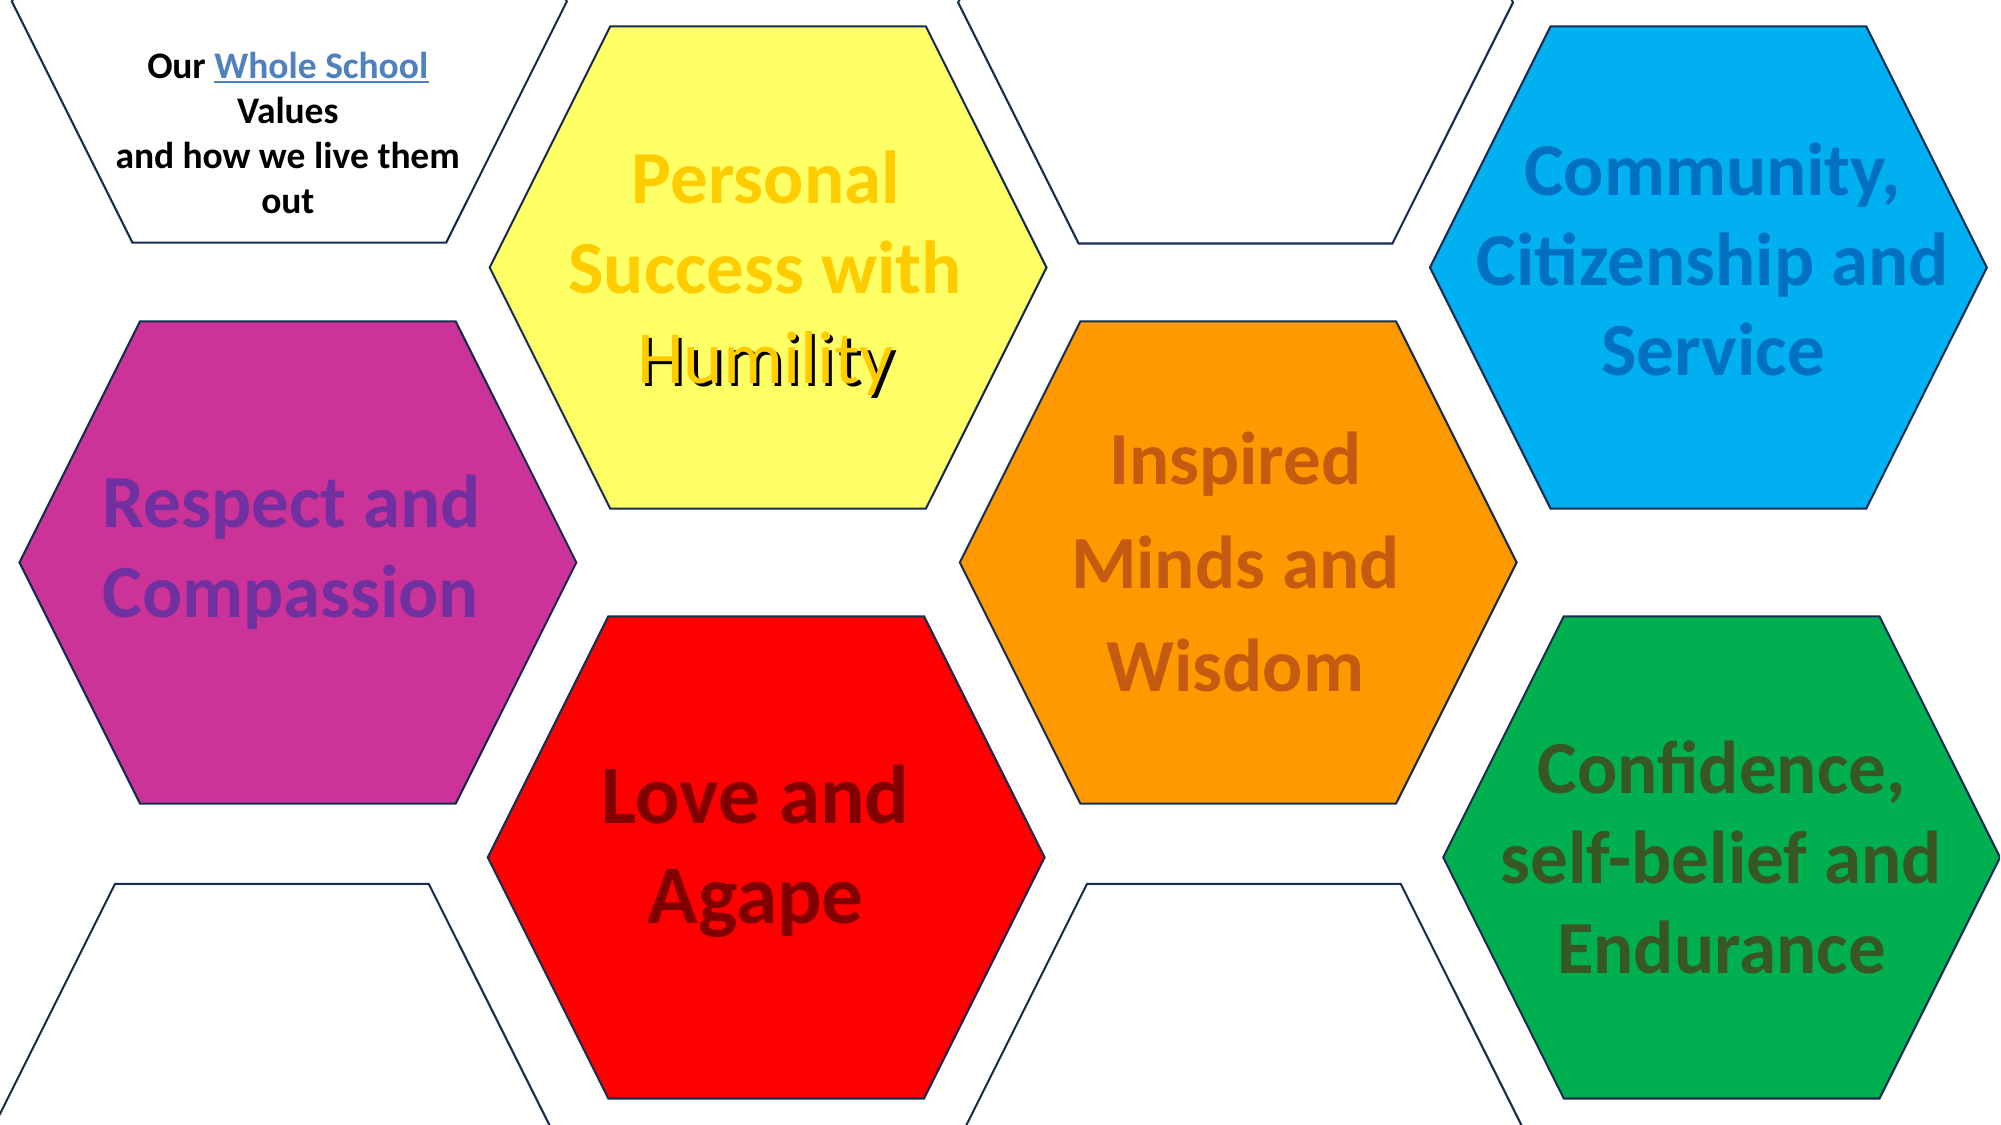

Our Whole School Values
and how we live them out
Community, Citizenship and Service
Personal Success with Humility
Inspired Minds and Wisdom
Respect and Compassion
Confidence, self-belief and Endurance
Love and Agape